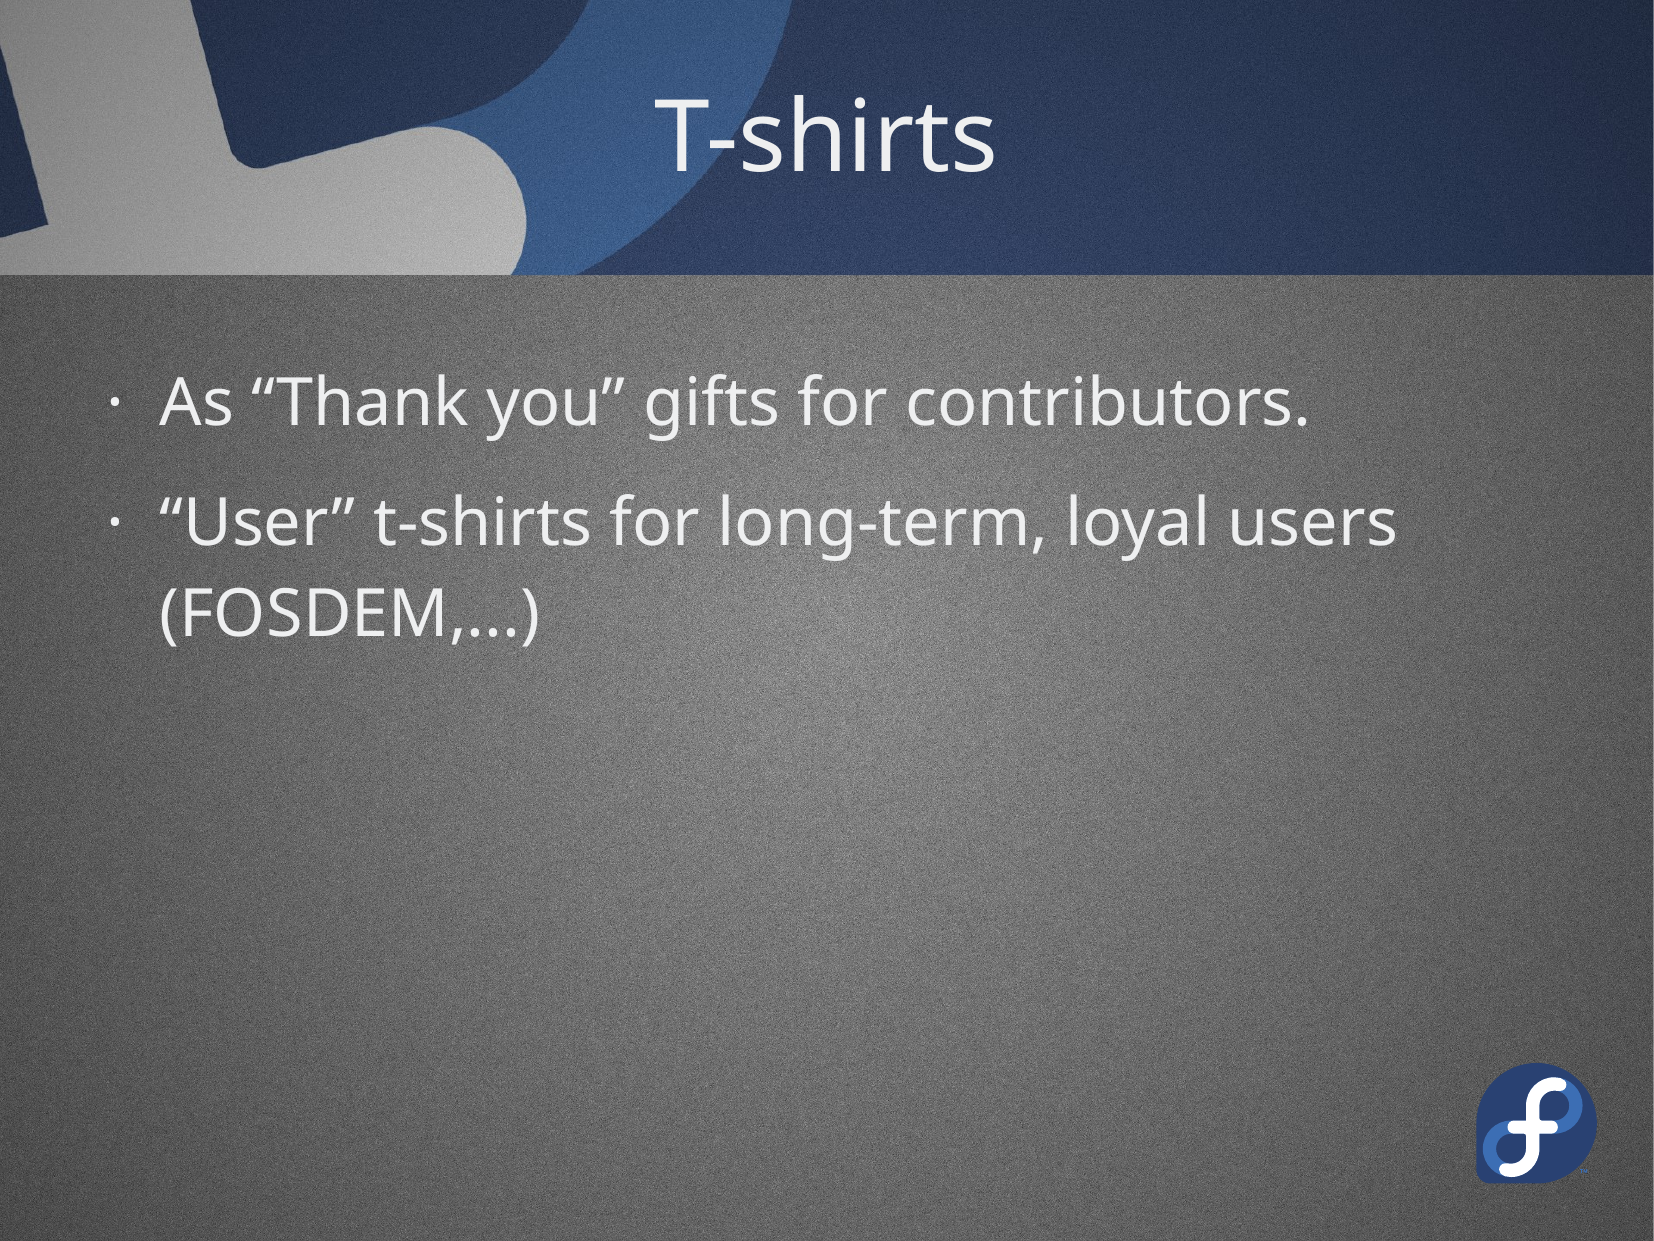

# T-shirts
As “Thank you” gifts for contributors.
“User” t-shirts for long-term, loyal users (FOSDEM,...)